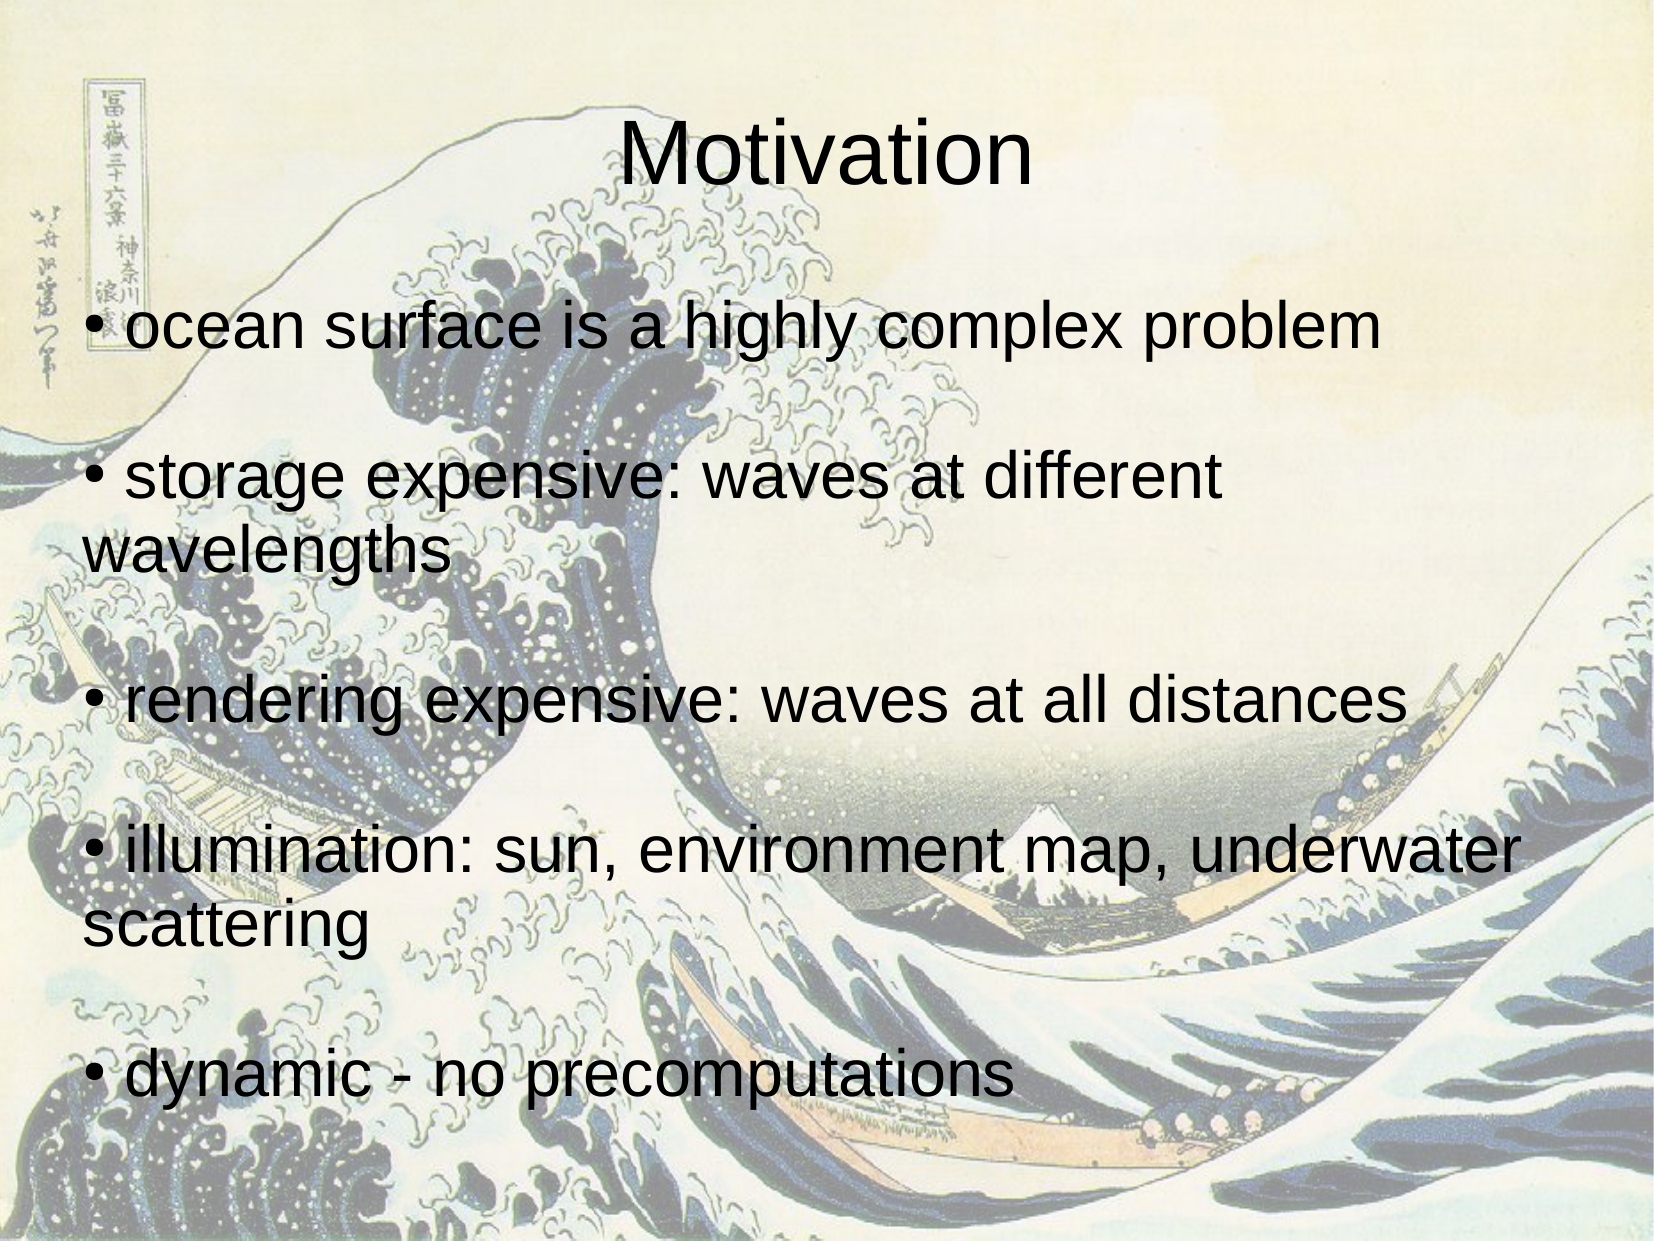

# Motivation
 ocean surface is a highly complex problem
 storage expensive: waves at different wavelengths
 rendering expensive: waves at all distances
 illumination: sun, environment map, underwater scattering
 dynamic - no precomputations